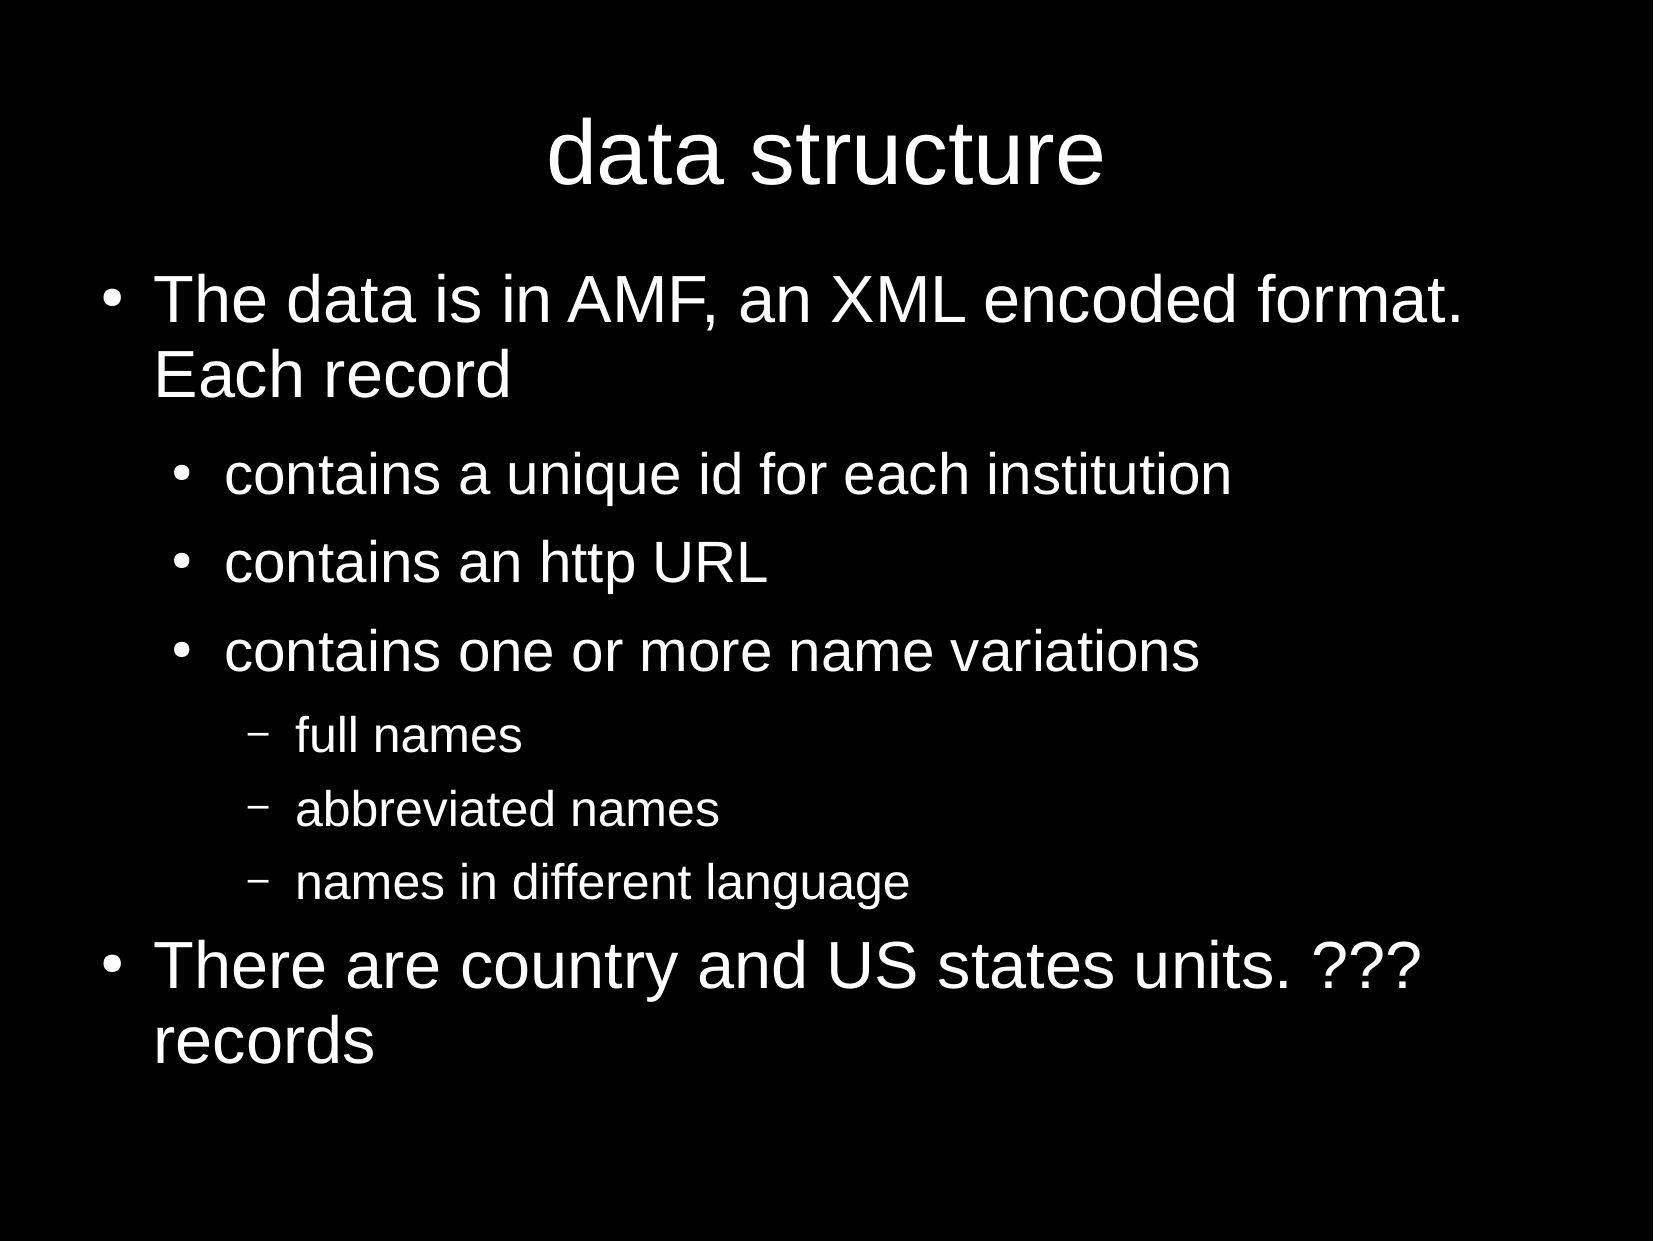

# data structure
The data is in AMF, an XML encoded format. Each record
contains a unique id for each institution
contains an http URL
contains one or more name variations
full names
abbreviated names
names in different language
There are country and US states units. ??? records